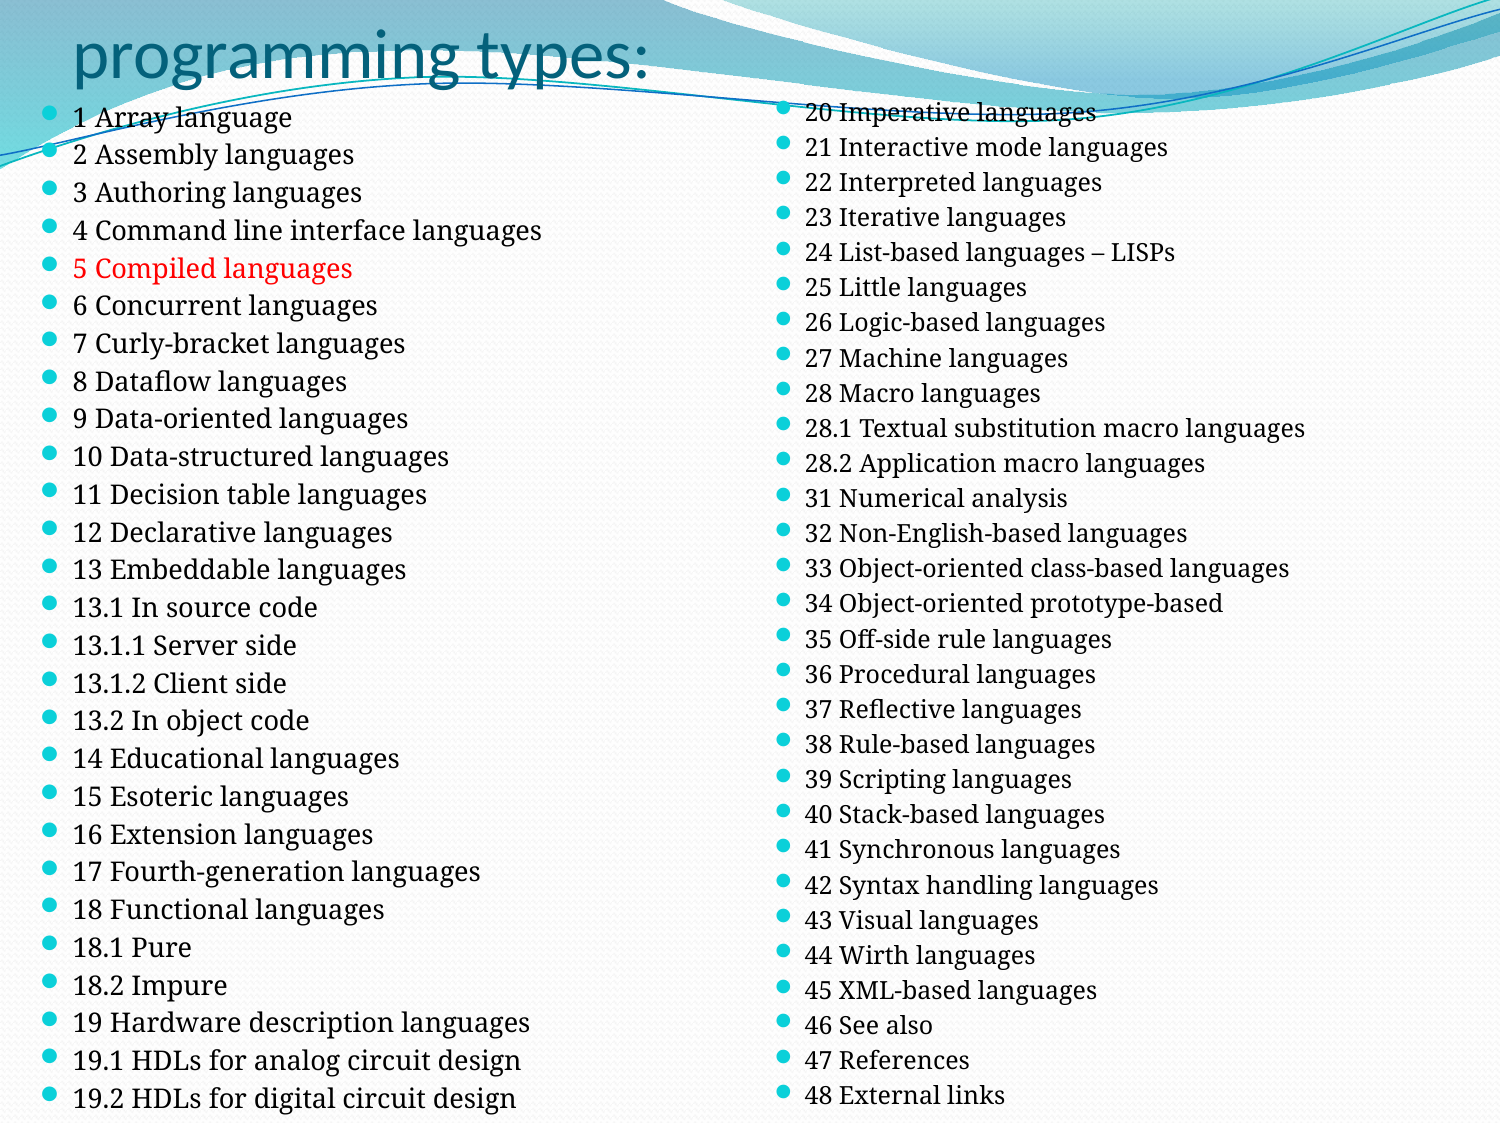

# programming types:
20 Imperative languages
21 Interactive mode languages
22 Interpreted languages
23 Iterative languages
24 List-based languages – LISPs
25 Little languages
26 Logic-based languages
27 Machine languages
28 Macro languages
28.1 Textual substitution macro languages
28.2 Application macro languages
31 Numerical analysis
32 Non-English-based languages
33 Object-oriented class-based languages
34 Object-oriented prototype-based
35 Off-side rule languages
36 Procedural languages
37 Reflective languages
38 Rule-based languages
39 Scripting languages
40 Stack-based languages
41 Synchronous languages
42 Syntax handling languages
43 Visual languages
44 Wirth languages
45 XML-based languages
46 See also
47 References
48 External links
1 Array language
2 Assembly languages
3 Authoring languages
4 Command line interface languages
5 Compiled languages
6 Concurrent languages
7 Curly-bracket languages
8 Dataflow languages
9 Data-oriented languages
10 Data-structured languages
11 Decision table languages
12 Declarative languages
13 Embeddable languages
13.1 In source code
13.1.1 Server side
13.1.2 Client side
13.2 In object code
14 Educational languages
15 Esoteric languages
16 Extension languages
17 Fourth-generation languages
18 Functional languages
18.1 Pure
18.2 Impure
19 Hardware description languages
19.1 HDLs for analog circuit design
19.2 HDLs for digital circuit design